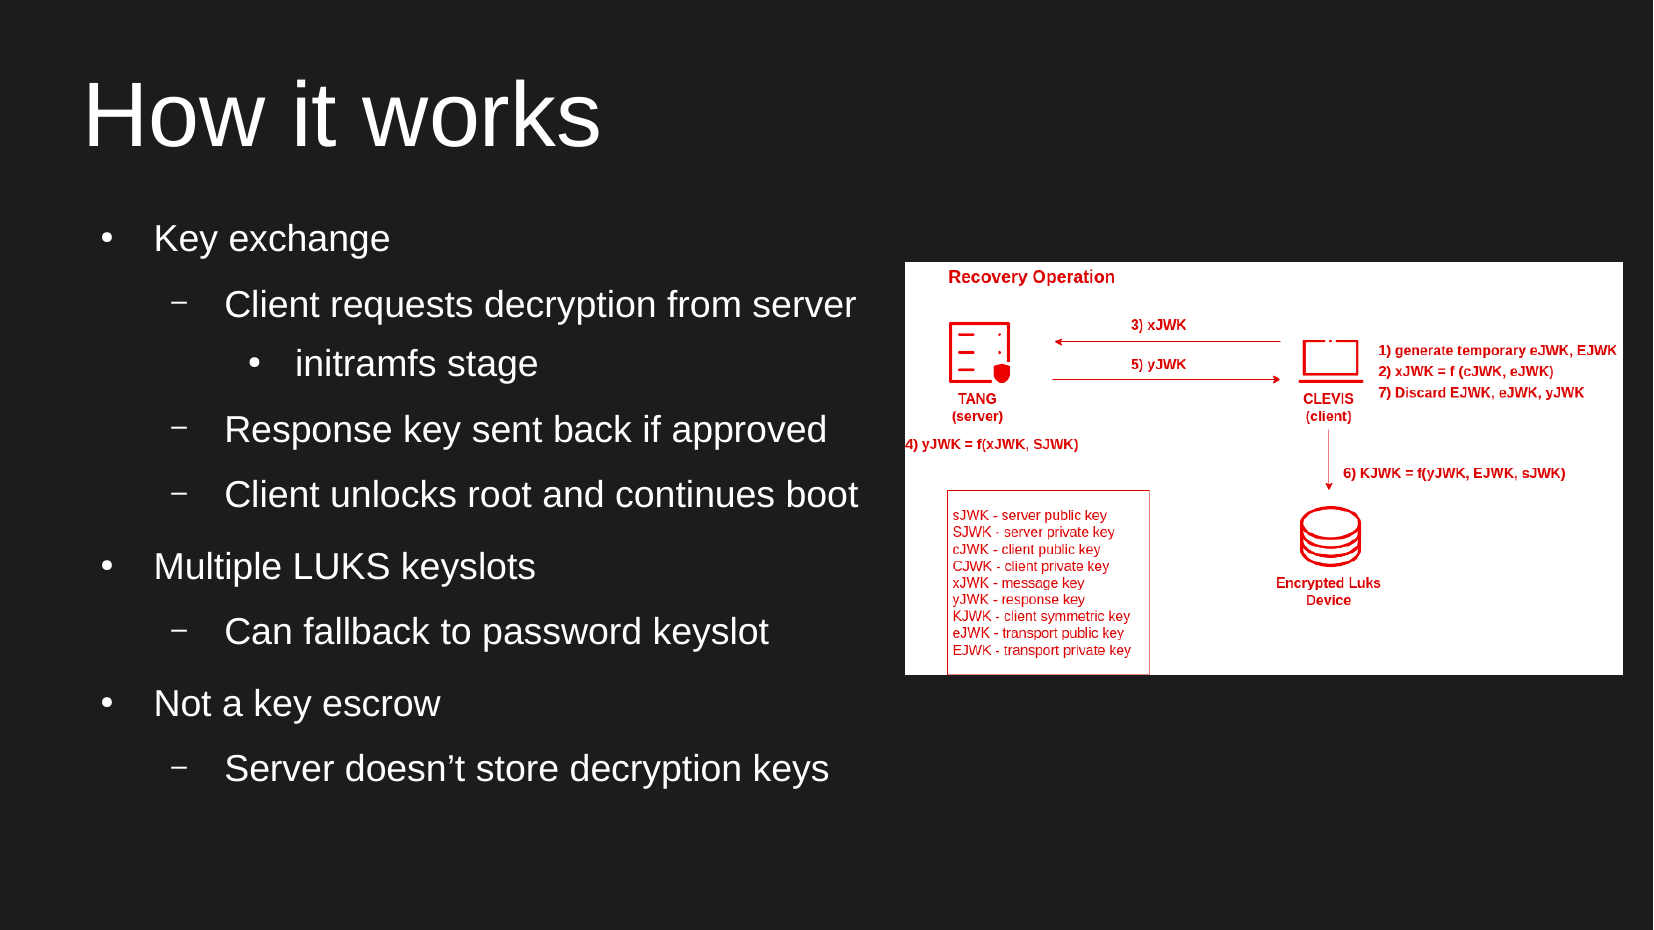

# How it works
Key exchange
Client requests decryption from server
initramfs stage
Response key sent back if approved
Client unlocks root and continues boot
Multiple LUKS keyslots
Can fallback to password keyslot
Not a key escrow
Server doesn’t store decryption keys